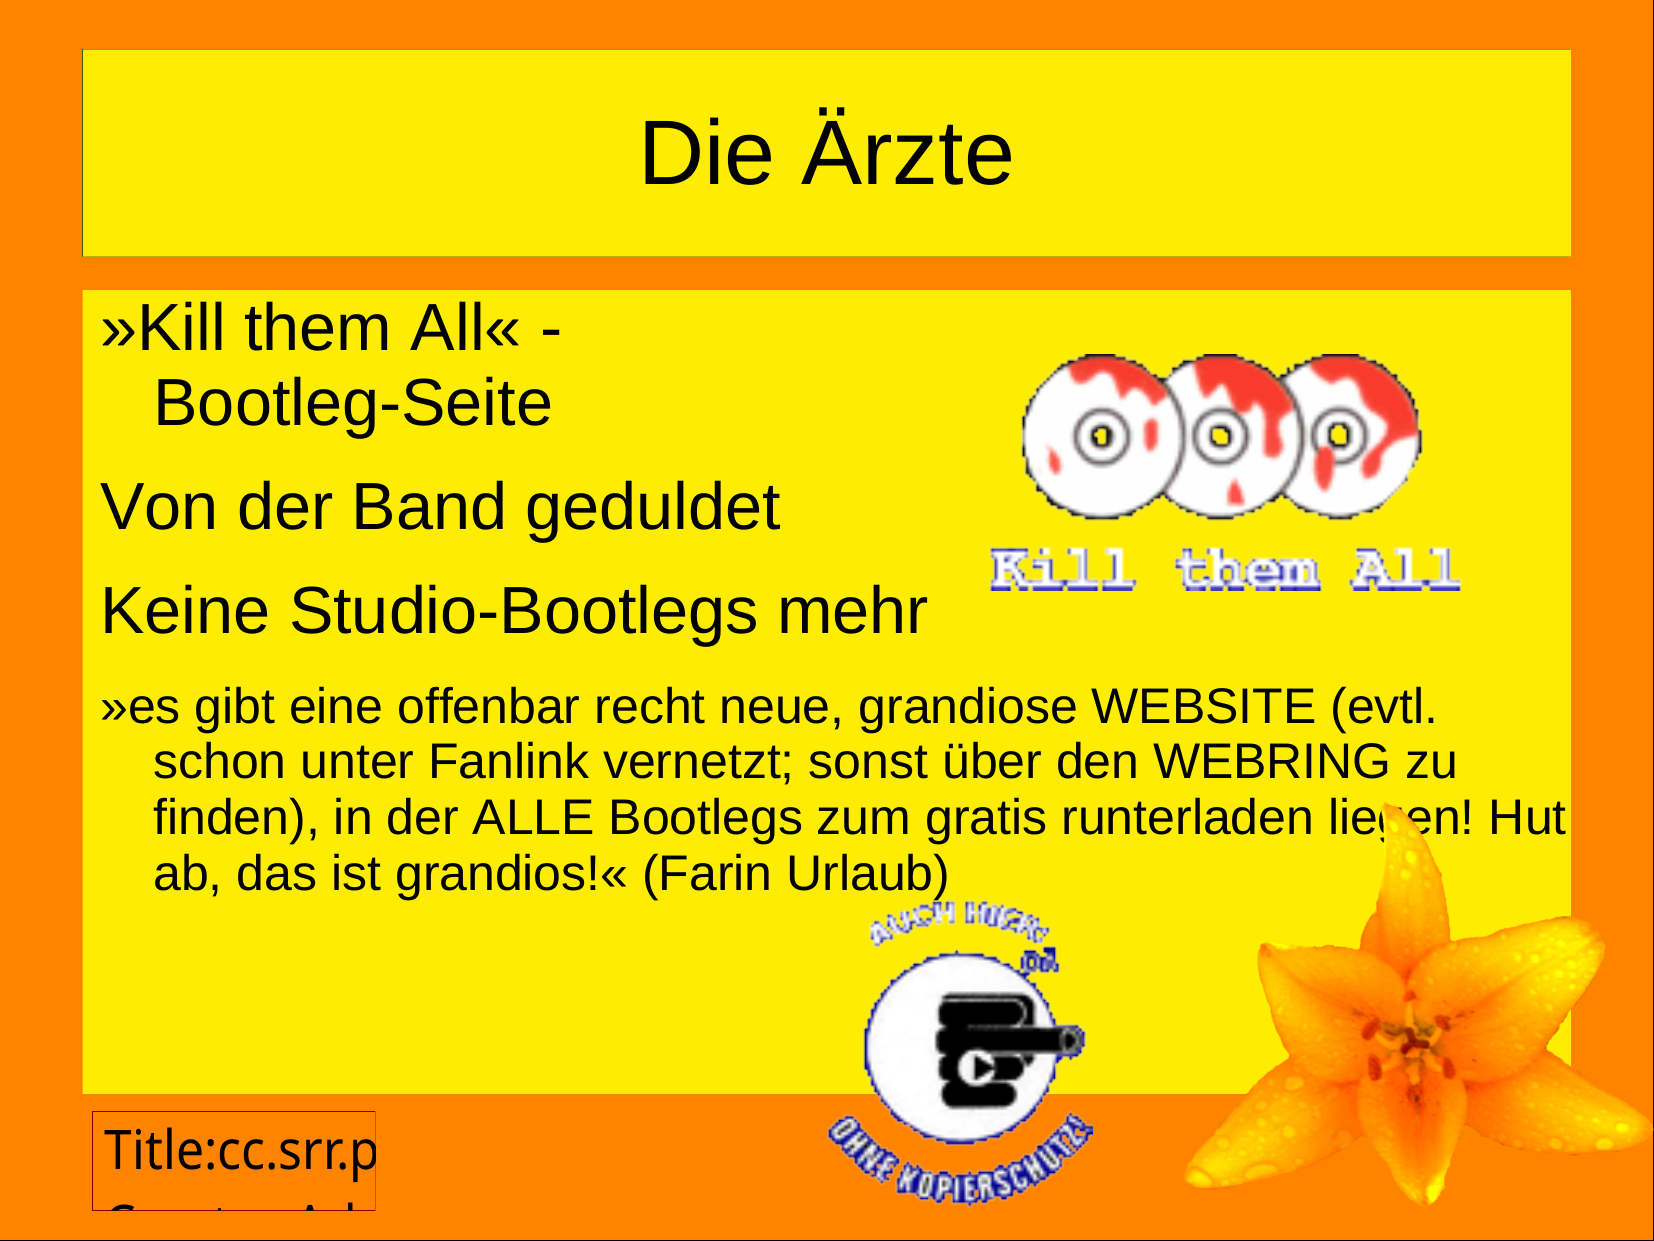

# Die Ärzte
»Kill them All« -
Bootleg-Seite
Von der Band geduldet
Keine Studio-Bootlegs mehr
»es gibt eine offenbar recht neue, grandiose WEBSITE (evtl. schon unter Fanlink vernetzt; sonst über den WEBRING zu finden), in der ALLE Bootlegs zum gratis runterladen liegen! Hut ab, das ist grandios!« (Farin Urlaub)